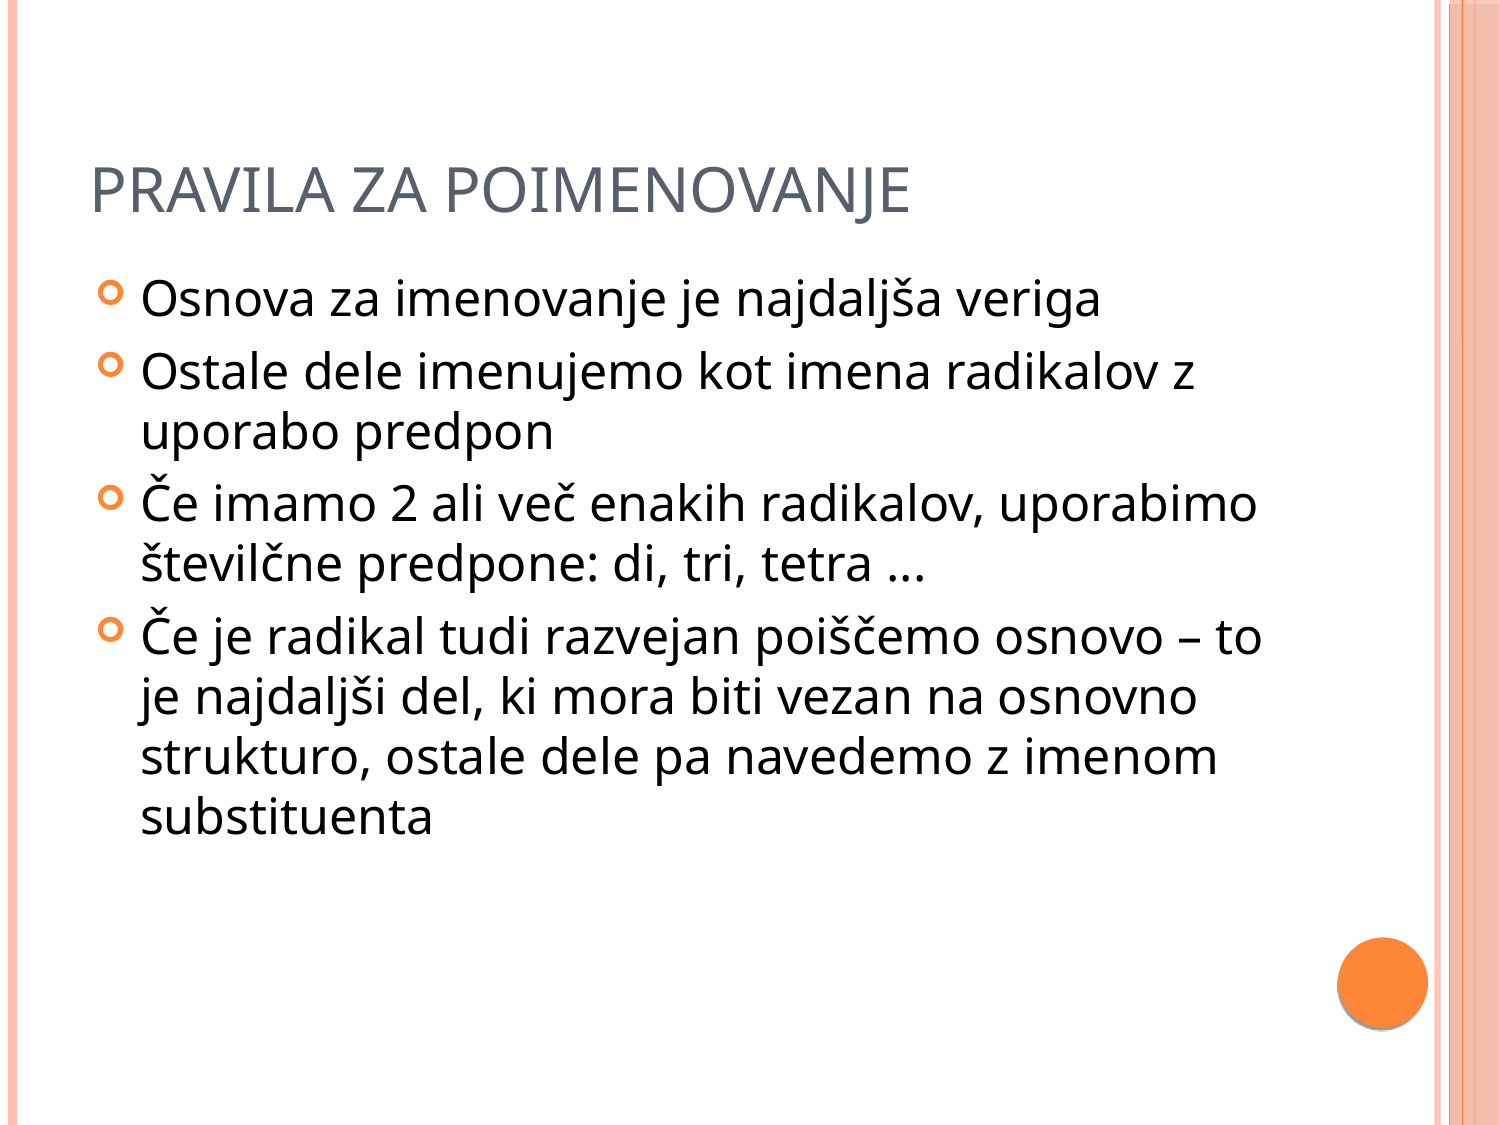

# Pravila za poimenovanje
Osnova za imenovanje je najdaljša veriga
Ostale dele imenujemo kot imena radikalov z uporabo predpon
Če imamo 2 ali več enakih radikalov, uporabimo številčne predpone: di, tri, tetra ...
Če je radikal tudi razvejan poiščemo osnovo – to je najdaljši del, ki mora biti vezan na osnovno strukturo, ostale dele pa navedemo z imenom substituenta